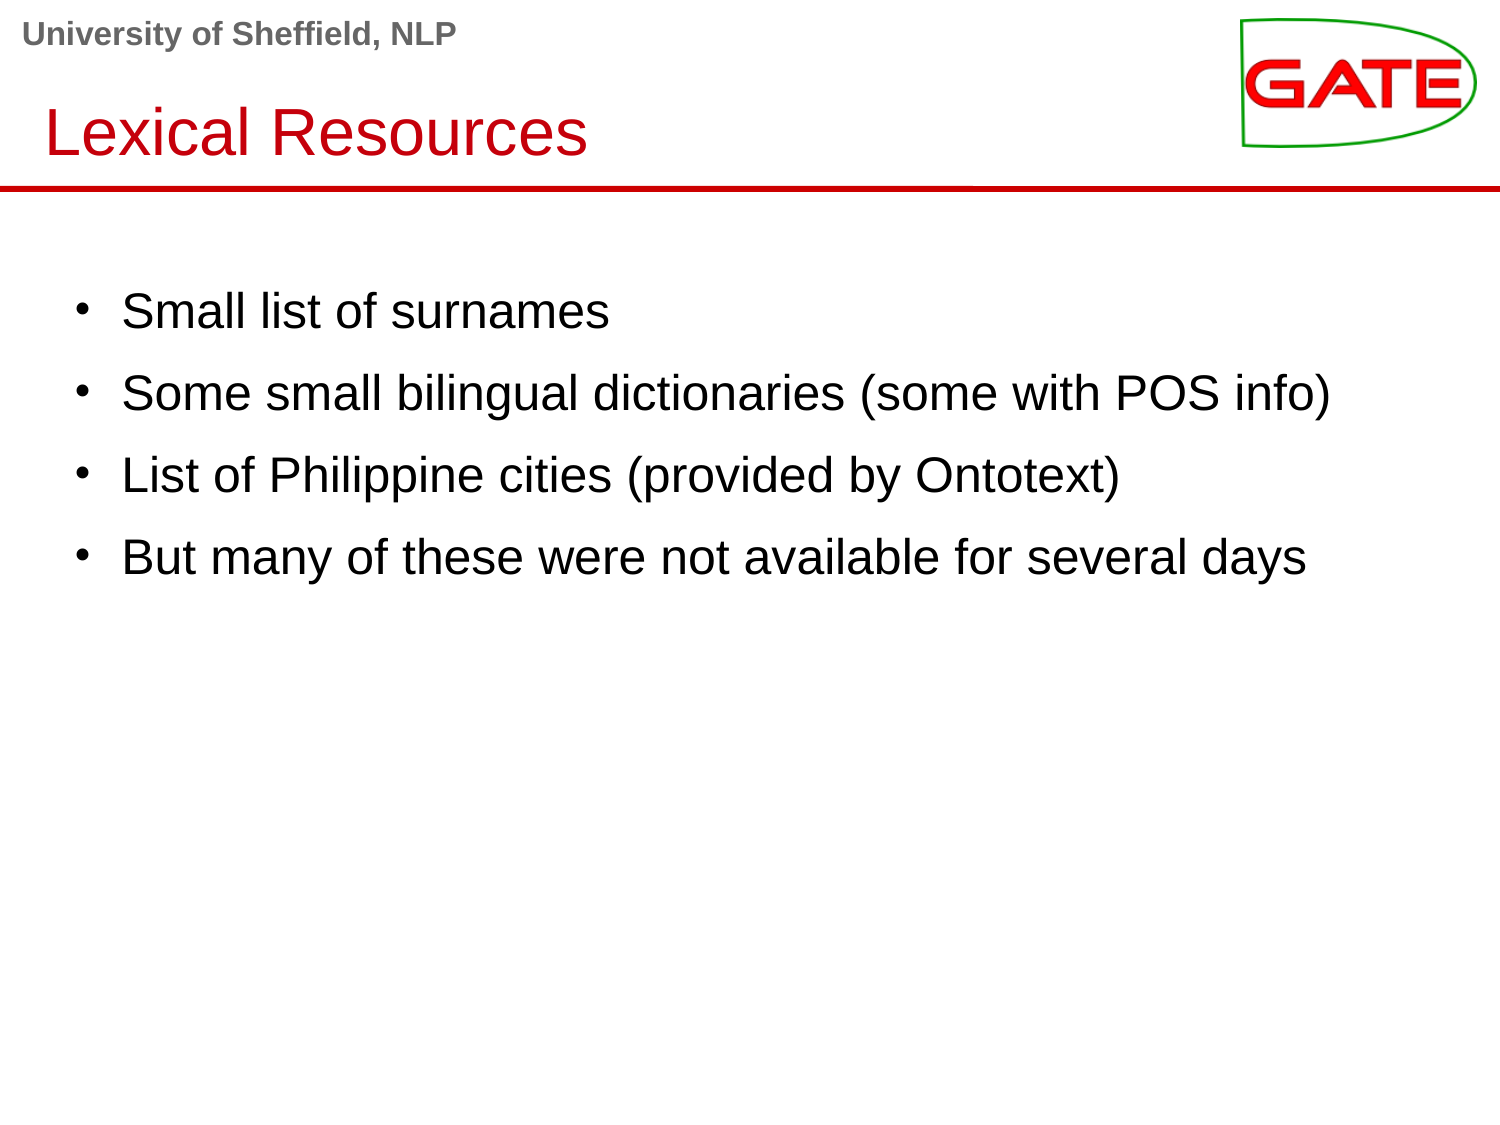

# Lexical Resources
Small list of surnames
Some small bilingual dictionaries (some with POS info)
List of Philippine cities (provided by Ontotext)
But many of these were not available for several days